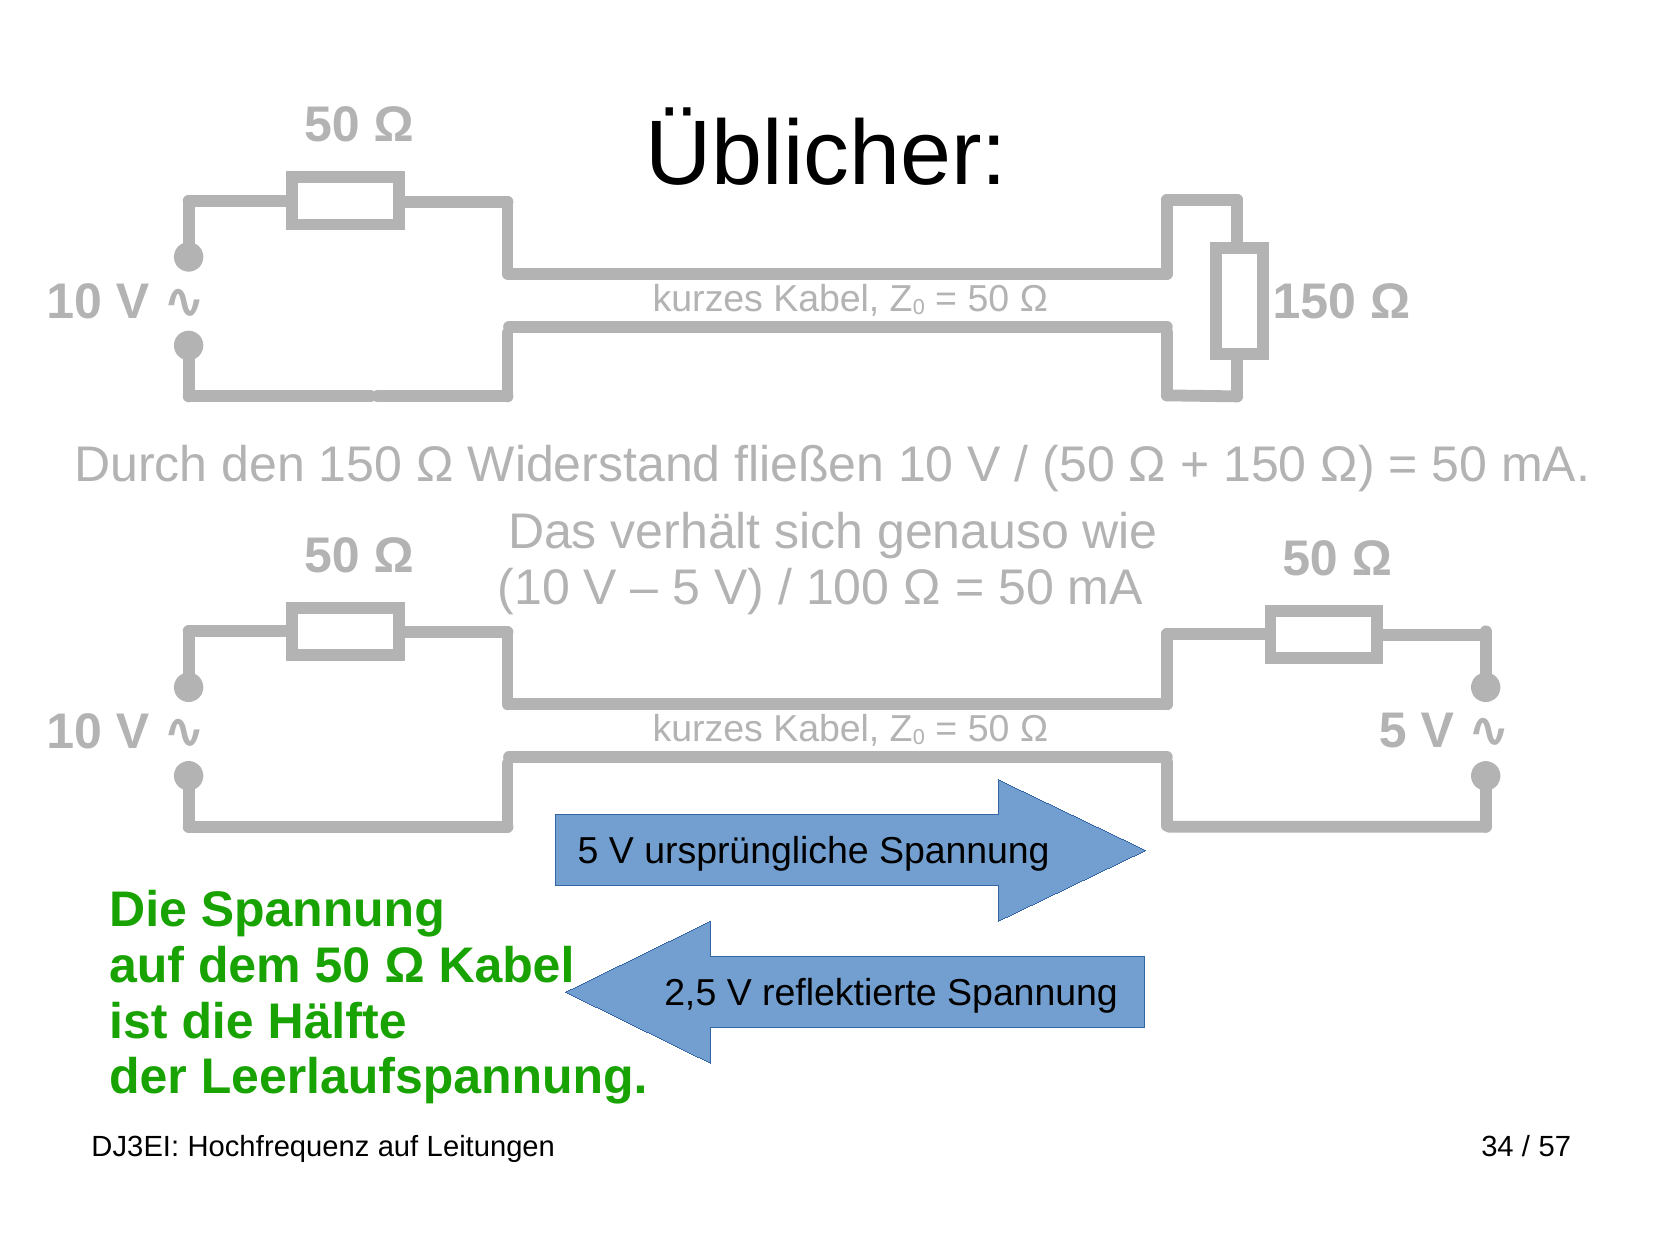

# Üblicher:
50 Ω
10 V ∿
150 Ω
kurzes Kabel, Z0 = 50 Ω
Durch den 150 Ω Widerstand fließen 10 V / (50 Ω + 150 Ω) = 50 mA.
Das verhält sich genauso wie
(10 V – 5 V) / 100 Ω = 50 mA
50 Ω
50 Ω
5 V ∿
10 V ∿
kurzes Kabel, Z0 = 50 Ω
5 V ursprüngliche Spannung
Die Spannung
auf dem 50 Ω Kabel
ist die Hälfte
der Leerlaufspannung.
2,5 V reflektierte Spannung